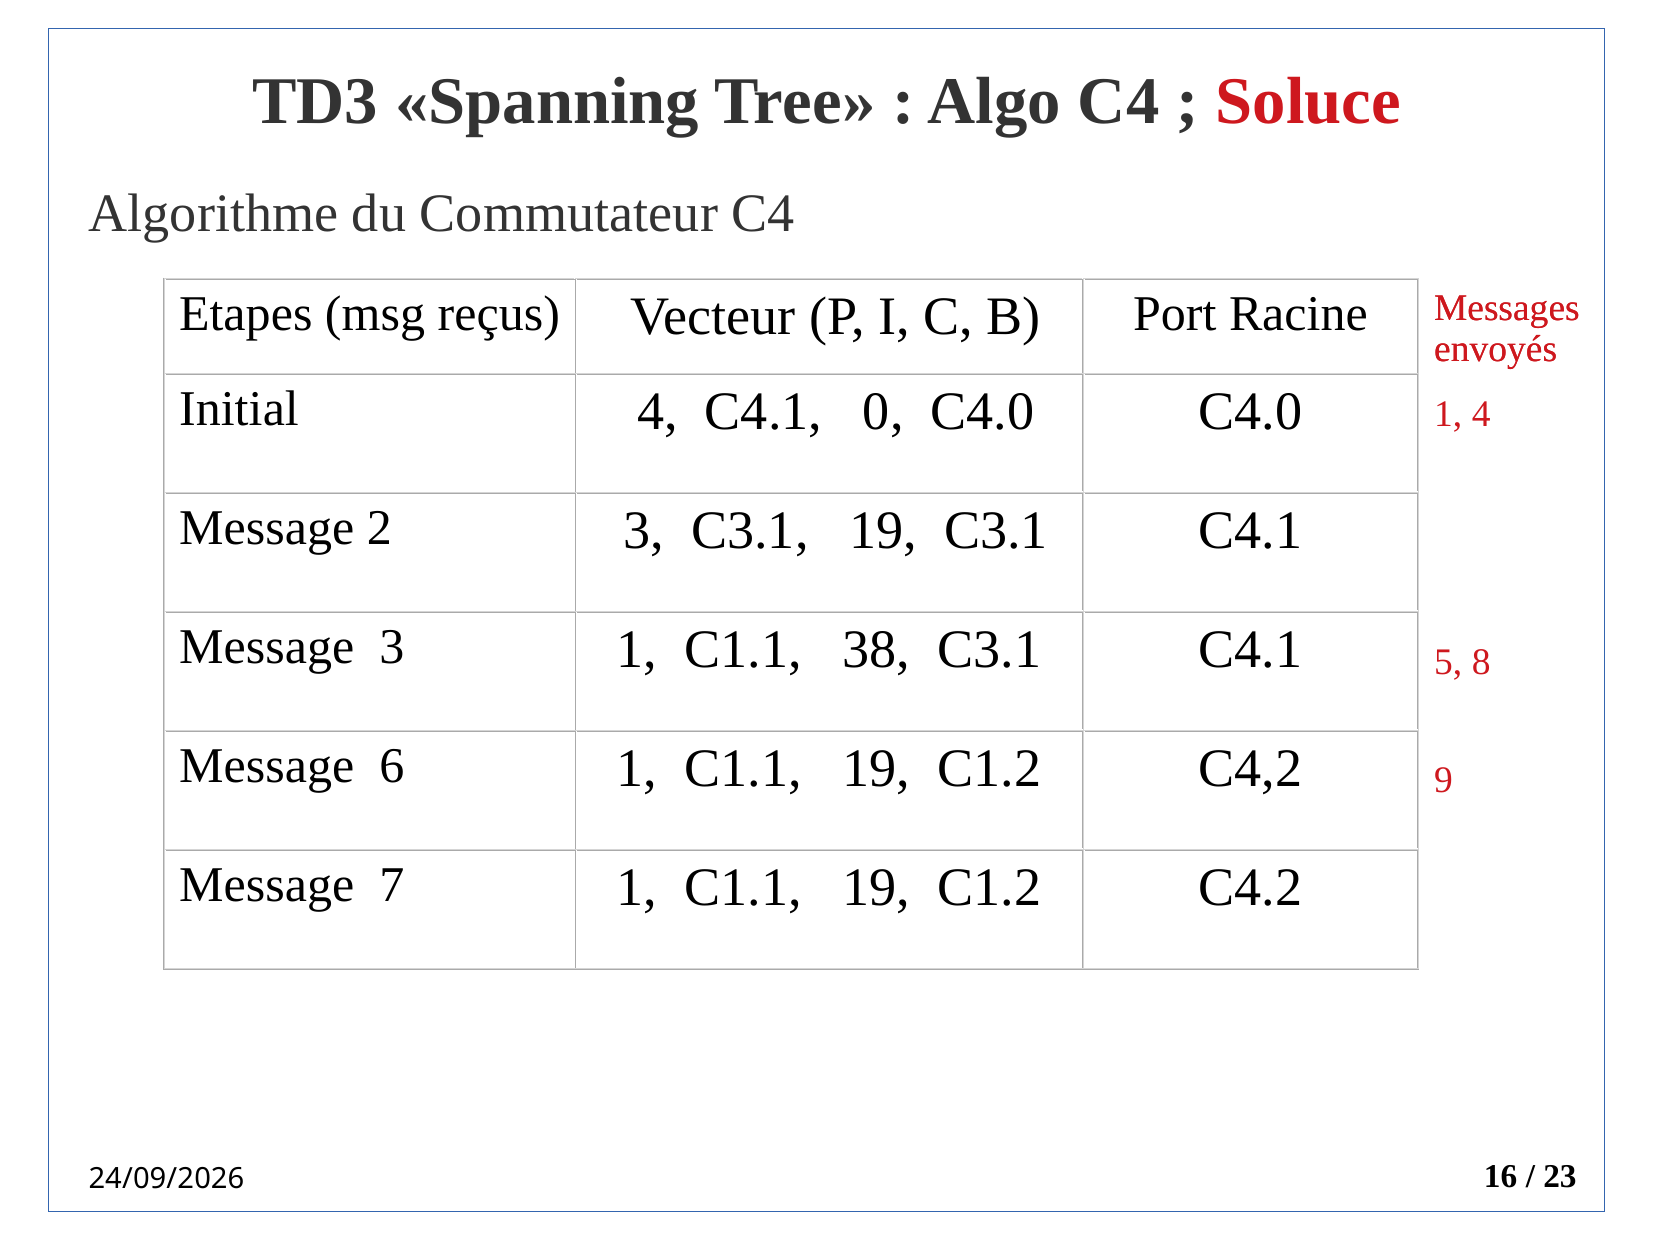

# TD3 «Spanning Tree» : Algo C4 ; Soluce
Algorithme du Commutateur C4
| Etapes (msg reçus) | Vecteur (P, I, C, B) | Port Racine |
| --- | --- | --- |
| Initial | 4, C4.1, 0, C4.0 | C4.0 |
| Message 2 | 3, C3.1, 19, C3.1 | C4.1 |
| Message 3 | 1, C1.1, 38, C3.1 | C4.1 |
| Message 6 | 1, C1.1, 19, C1.2 | C4,2 |
| Message 7 | 1, C1.1, 19, C1.2 | C4.2 |
Messages envoyés
Messages envoyés
1, 4
5, 8
9
16